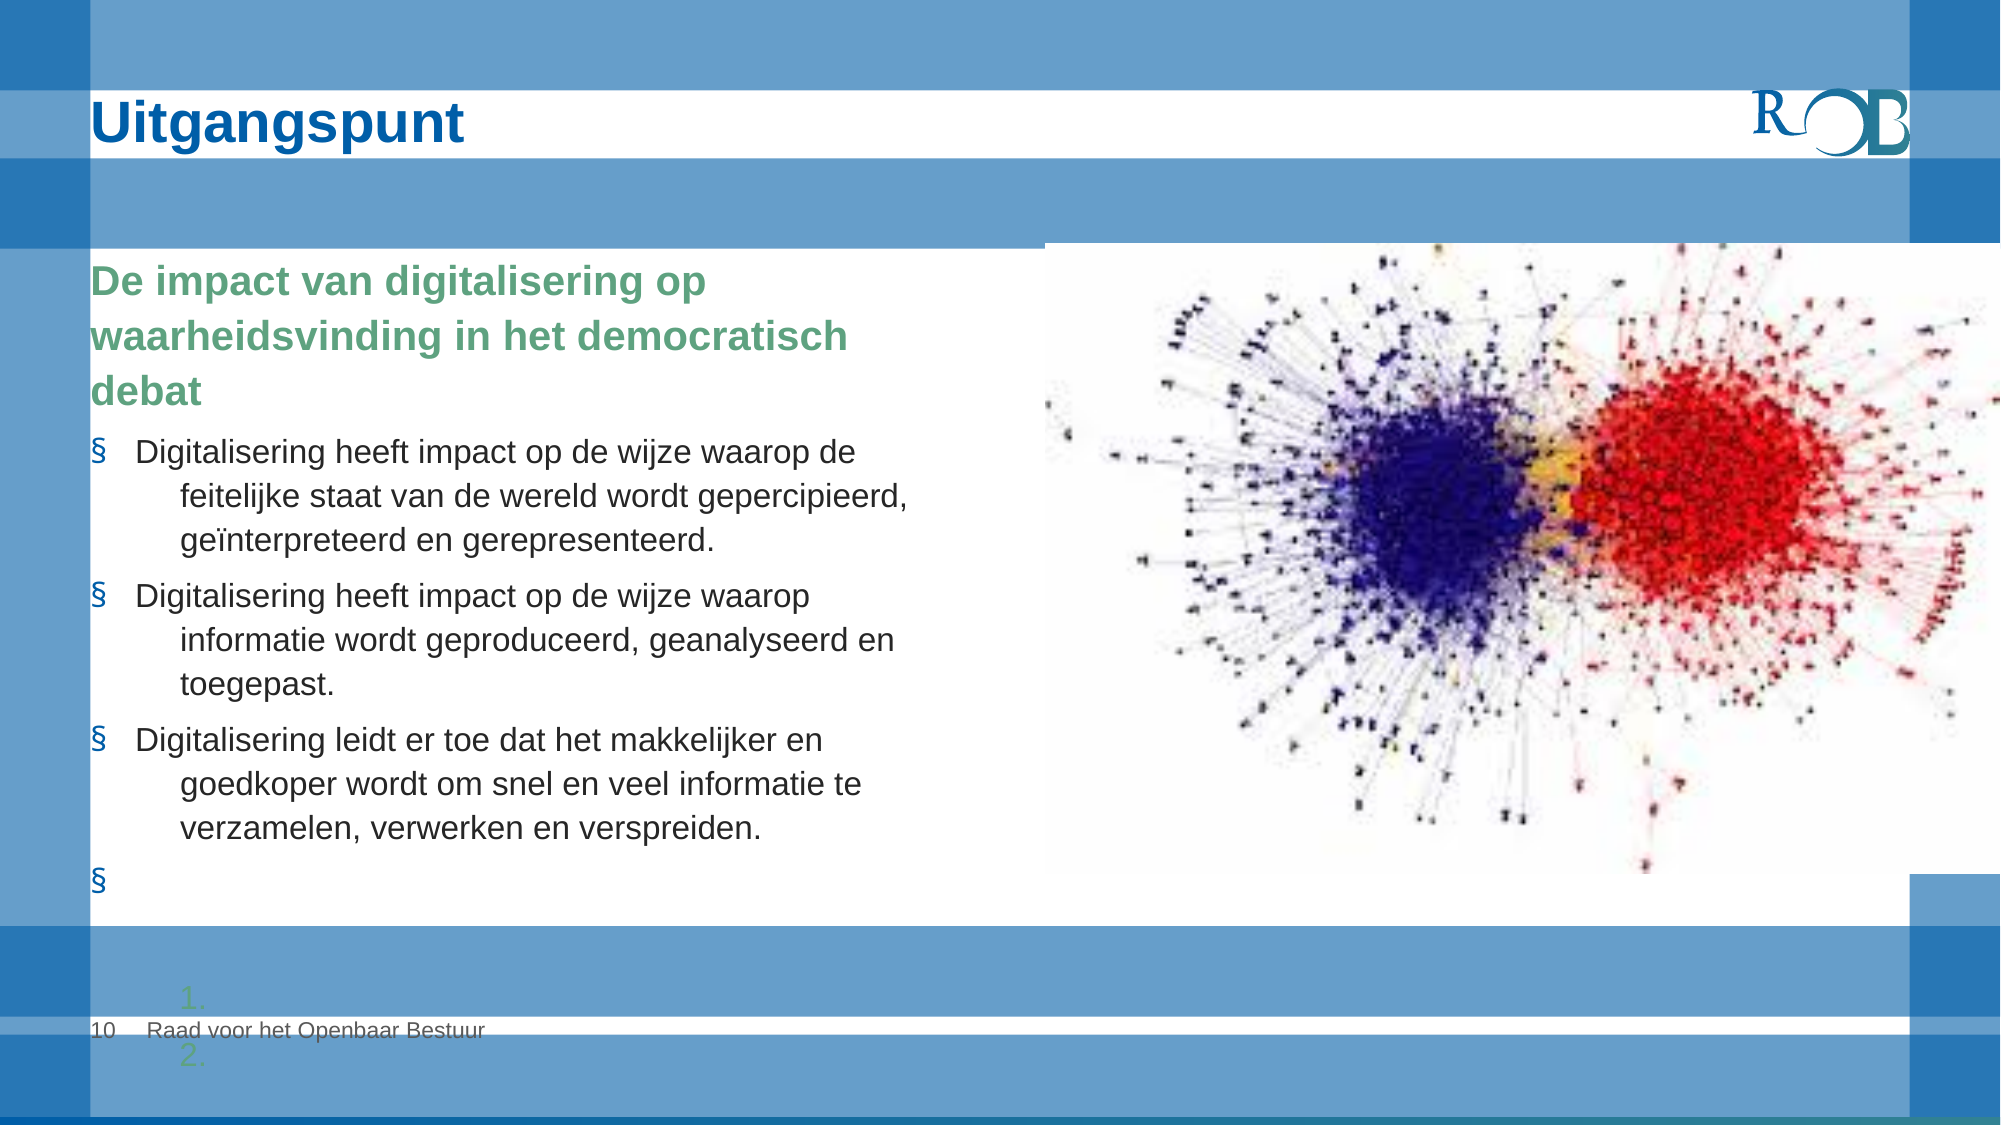

# Uitgangspunt
De impact van digitalisering op waarheidsvinding in het democratisch debat
Digitalisering heeft impact op de wijze waarop de feitelijke staat van de wereld wordt gepercipieerd, geïnterpreteerd en gerepresenteerd.
Digitalisering heeft impact op de wijze waarop informatie wordt geproduceerd, geanalyseerd en toegepast.
Digitalisering leidt er toe dat het makkelijker en goedkoper wordt om snel en veel informatie te verzamelen, verwerken en verspreiden.
Raad voor het Openbaar Bestuur